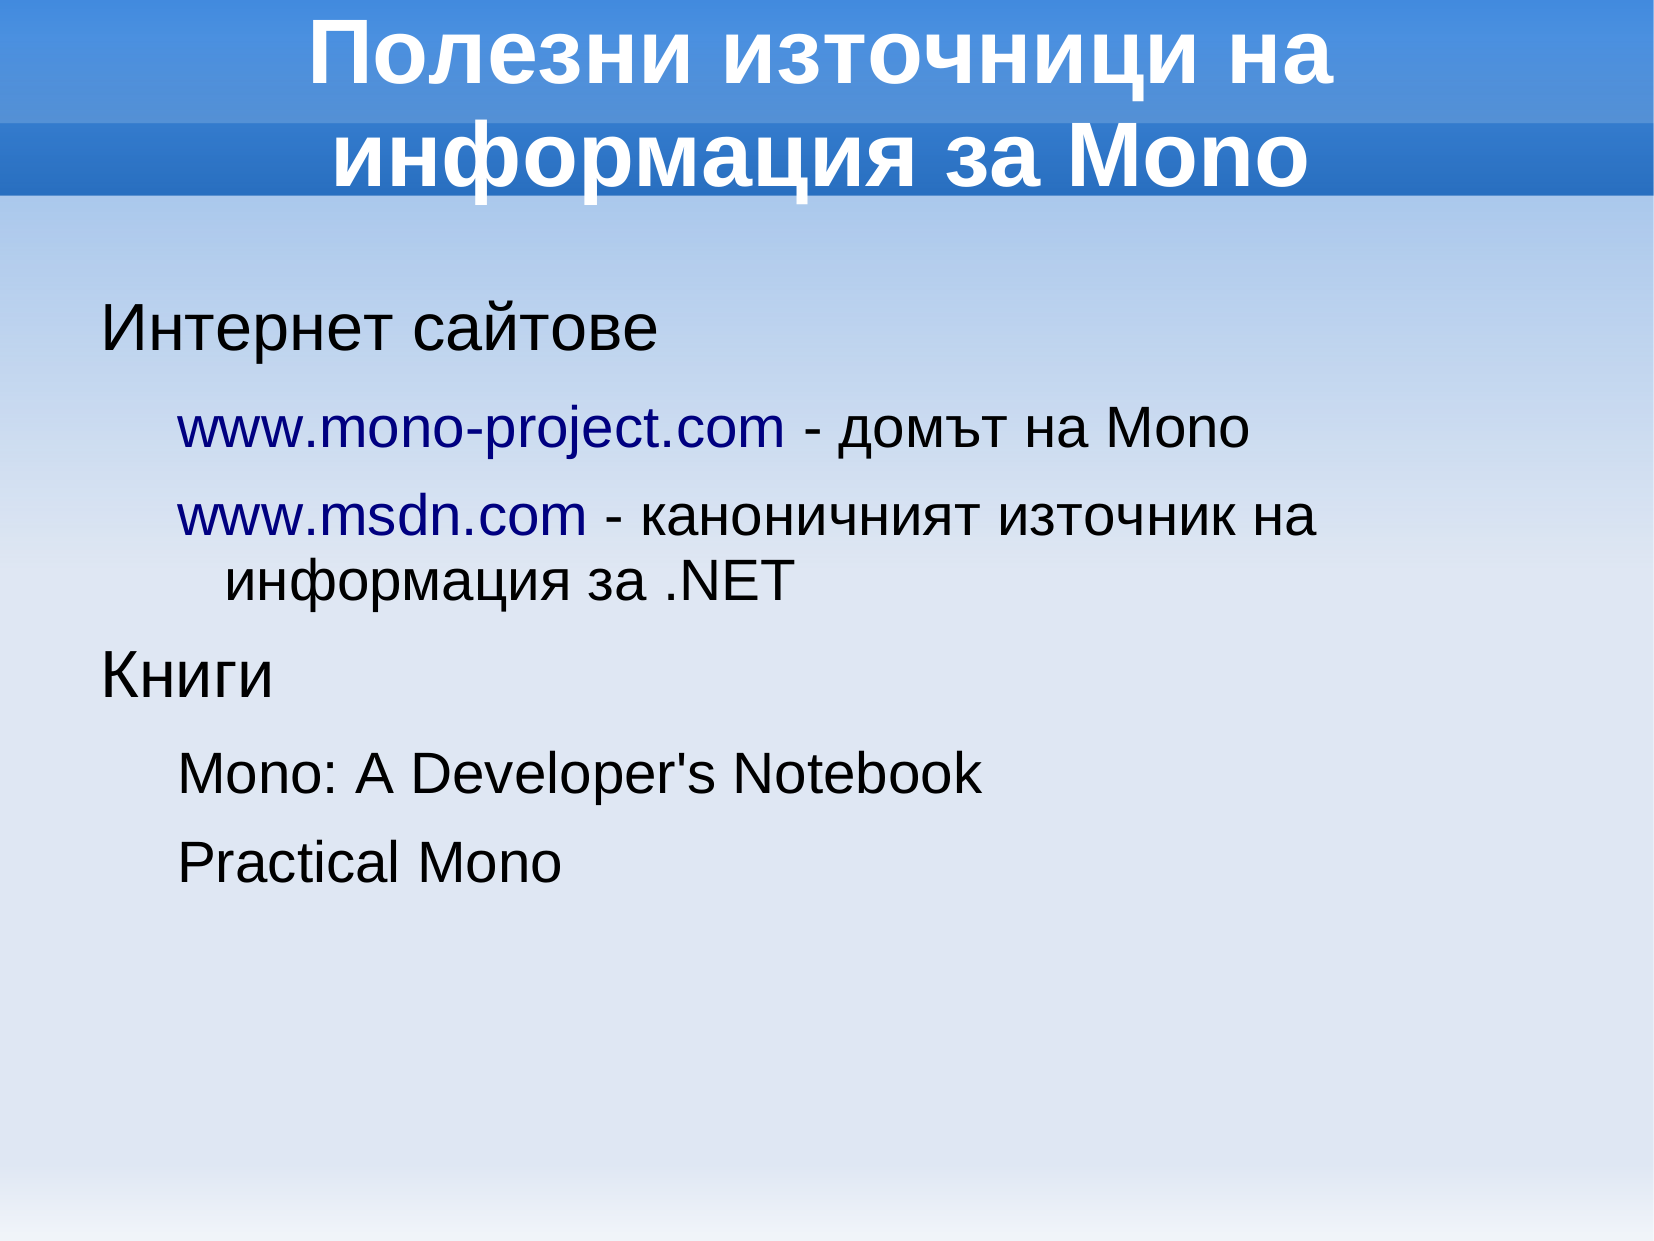

# Полезни източници на информация за Mono
Интернет сайтове
www.mono-project.com - домът на Mono
www.msdn.com - каноничният източник на информация за .NET
Книги
Mono: A Developer's Notebook
Practical Mono